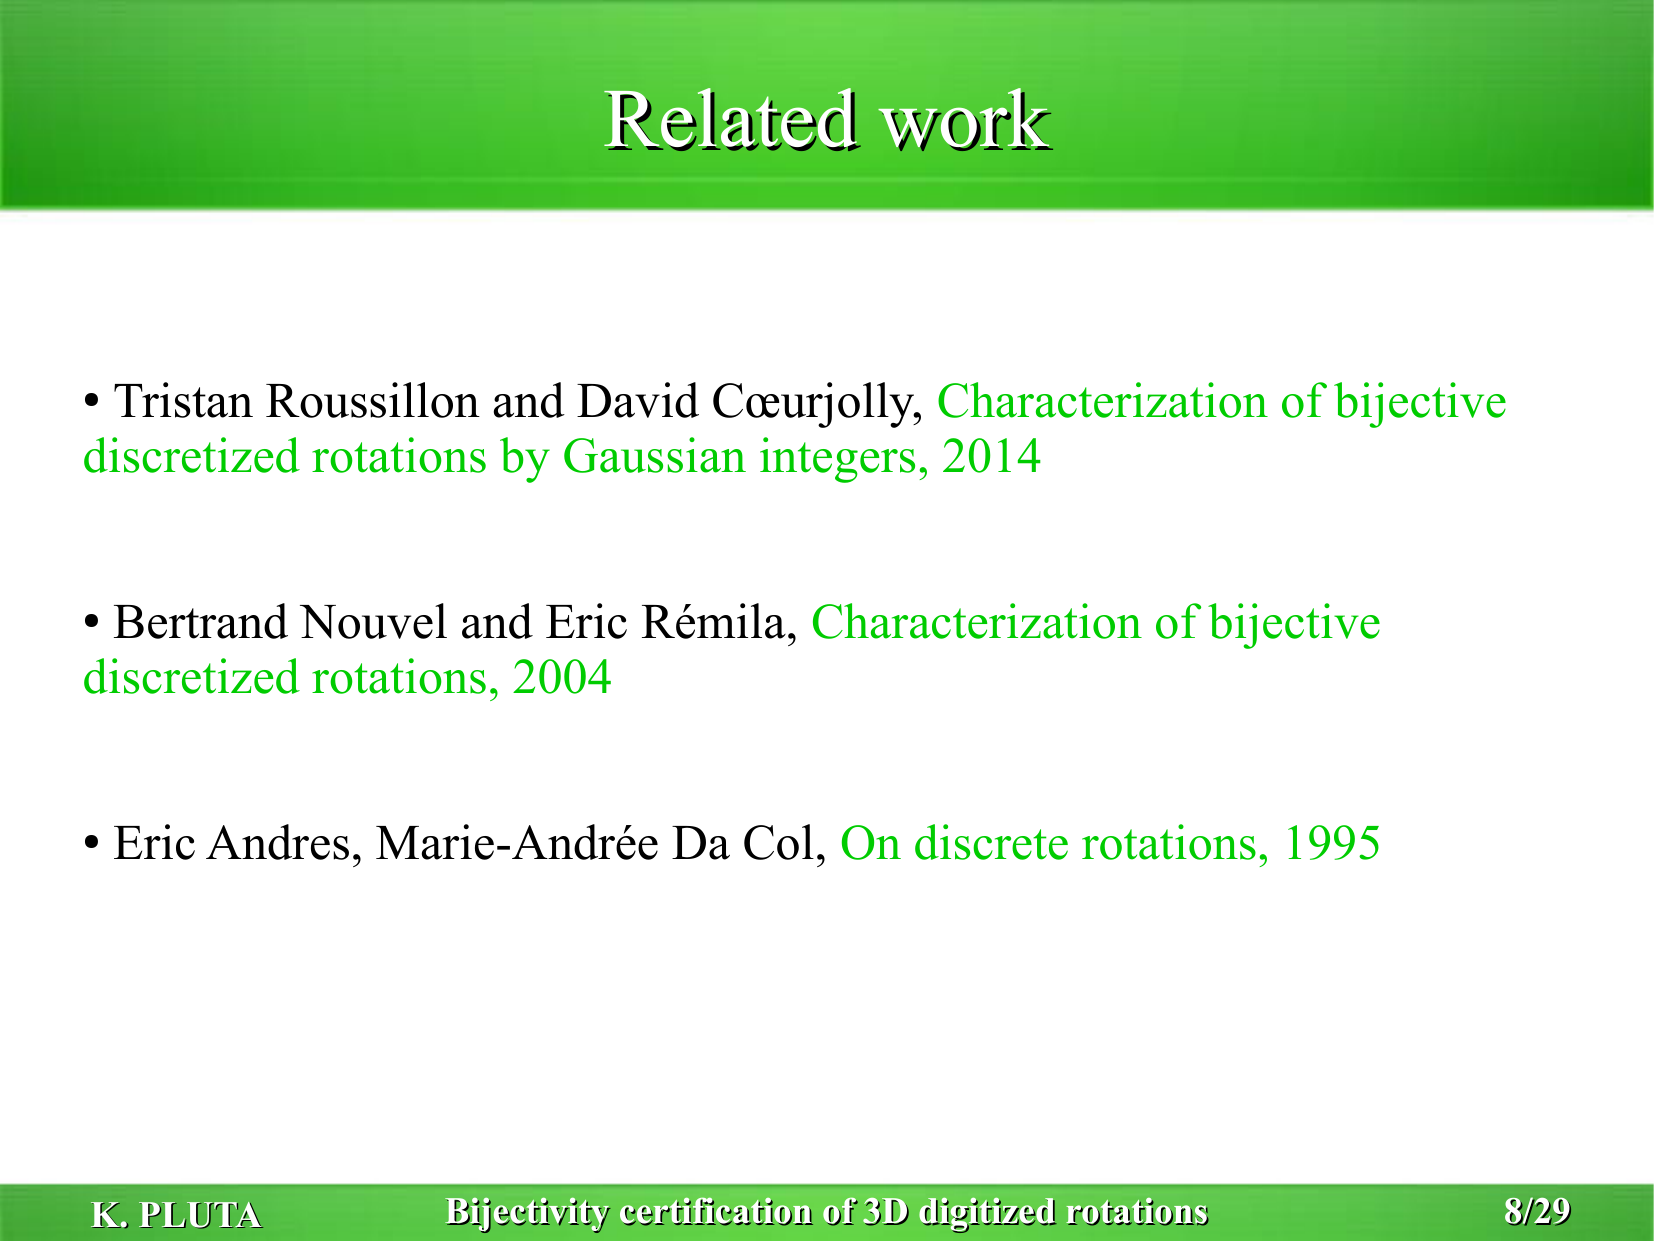

# Related work
 Tristan Roussillon and David Cœurjolly, Characterization of bijective discretized rotations by Gaussian integers, 2014
 Bertrand Nouvel and Eric Rémila, Characterization of bijective discretized rotations, 2004
 Eric Andres, Marie-Andrée Da Col, On discrete rotations, 1995
Bijectivity certification of 3D digitized rotations
8